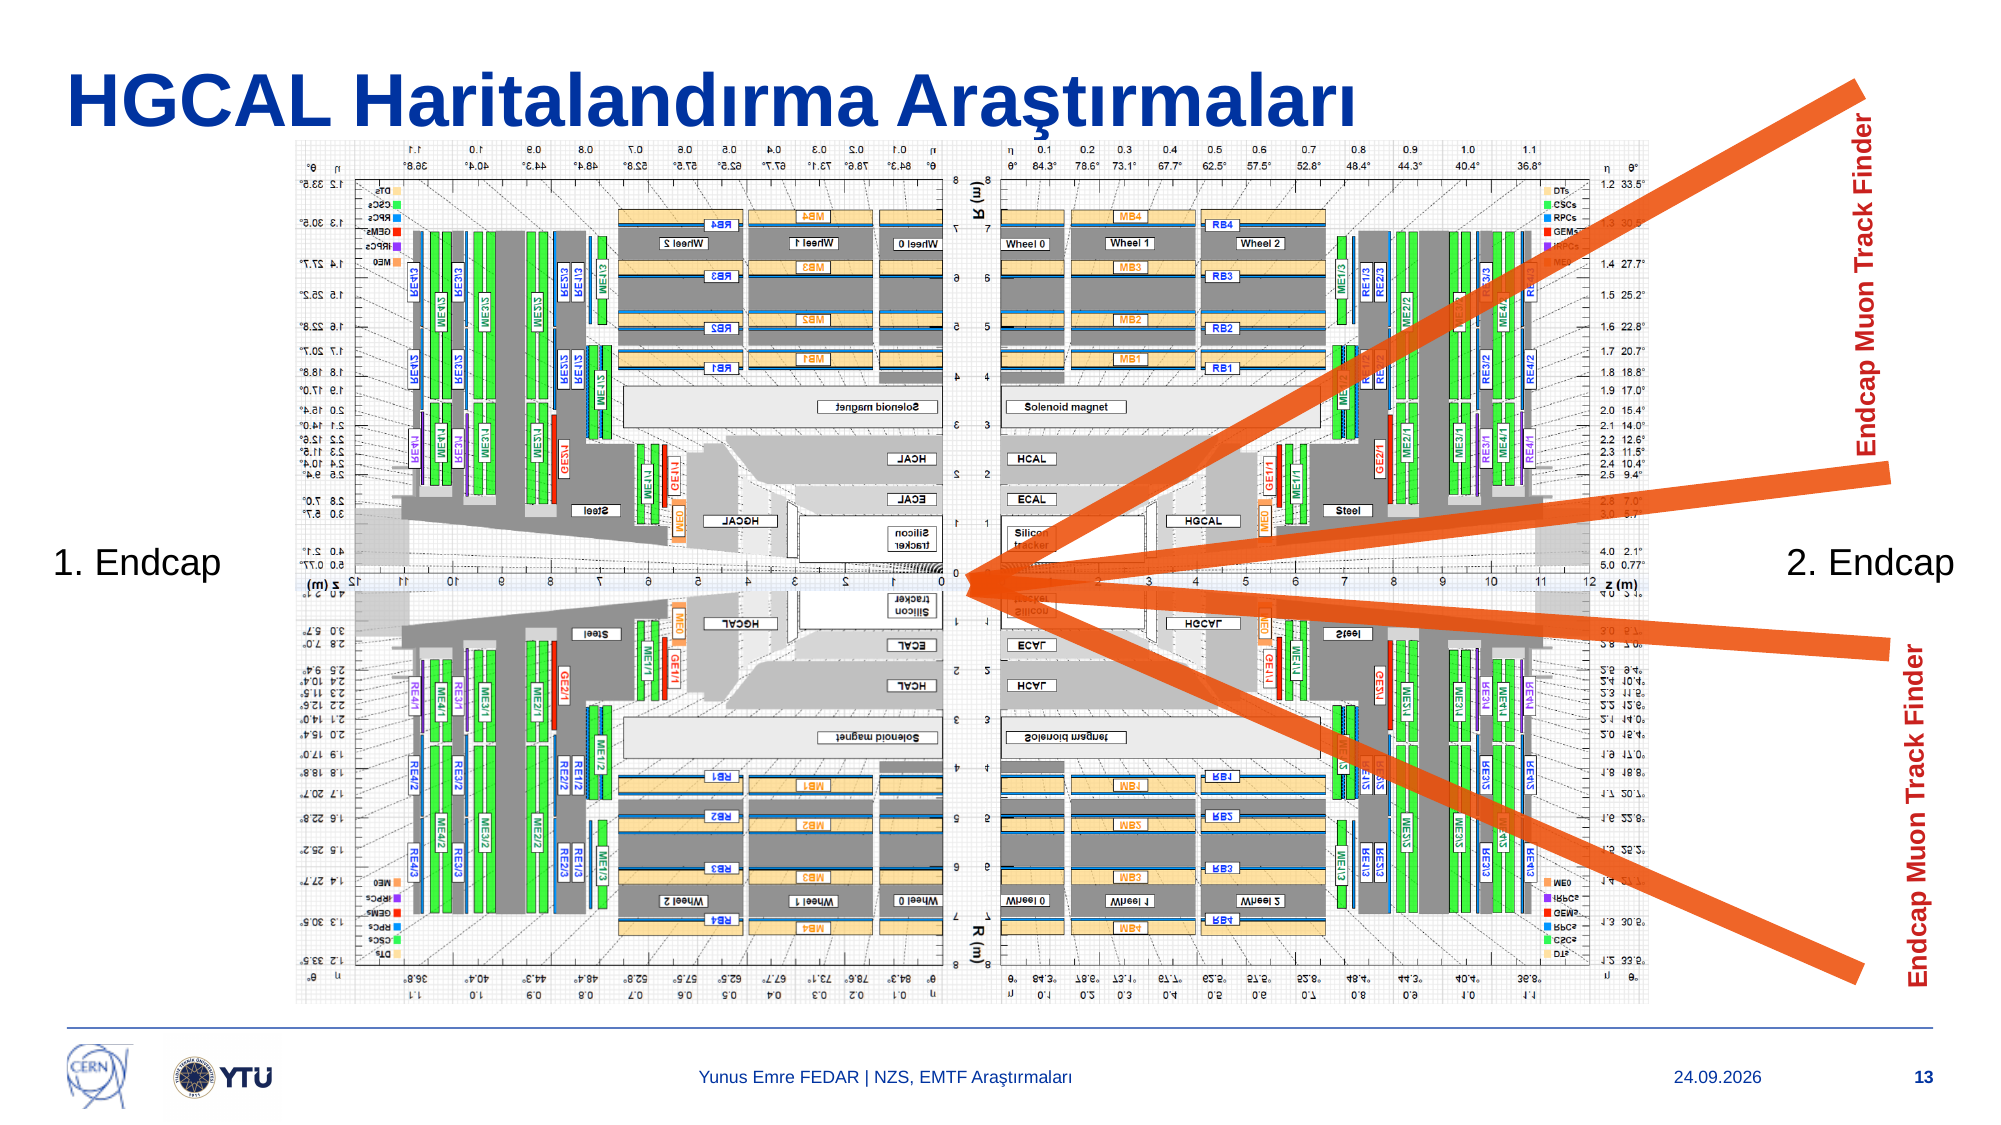

# HGCAL Haritalandırma Araştırmaları
Endcap Muon Track Finder
1. Endcap
2. Endcap
Endcap Muon Track Finder
Yunus Emre FEDAR | NZS, EMTF Araştırmaları